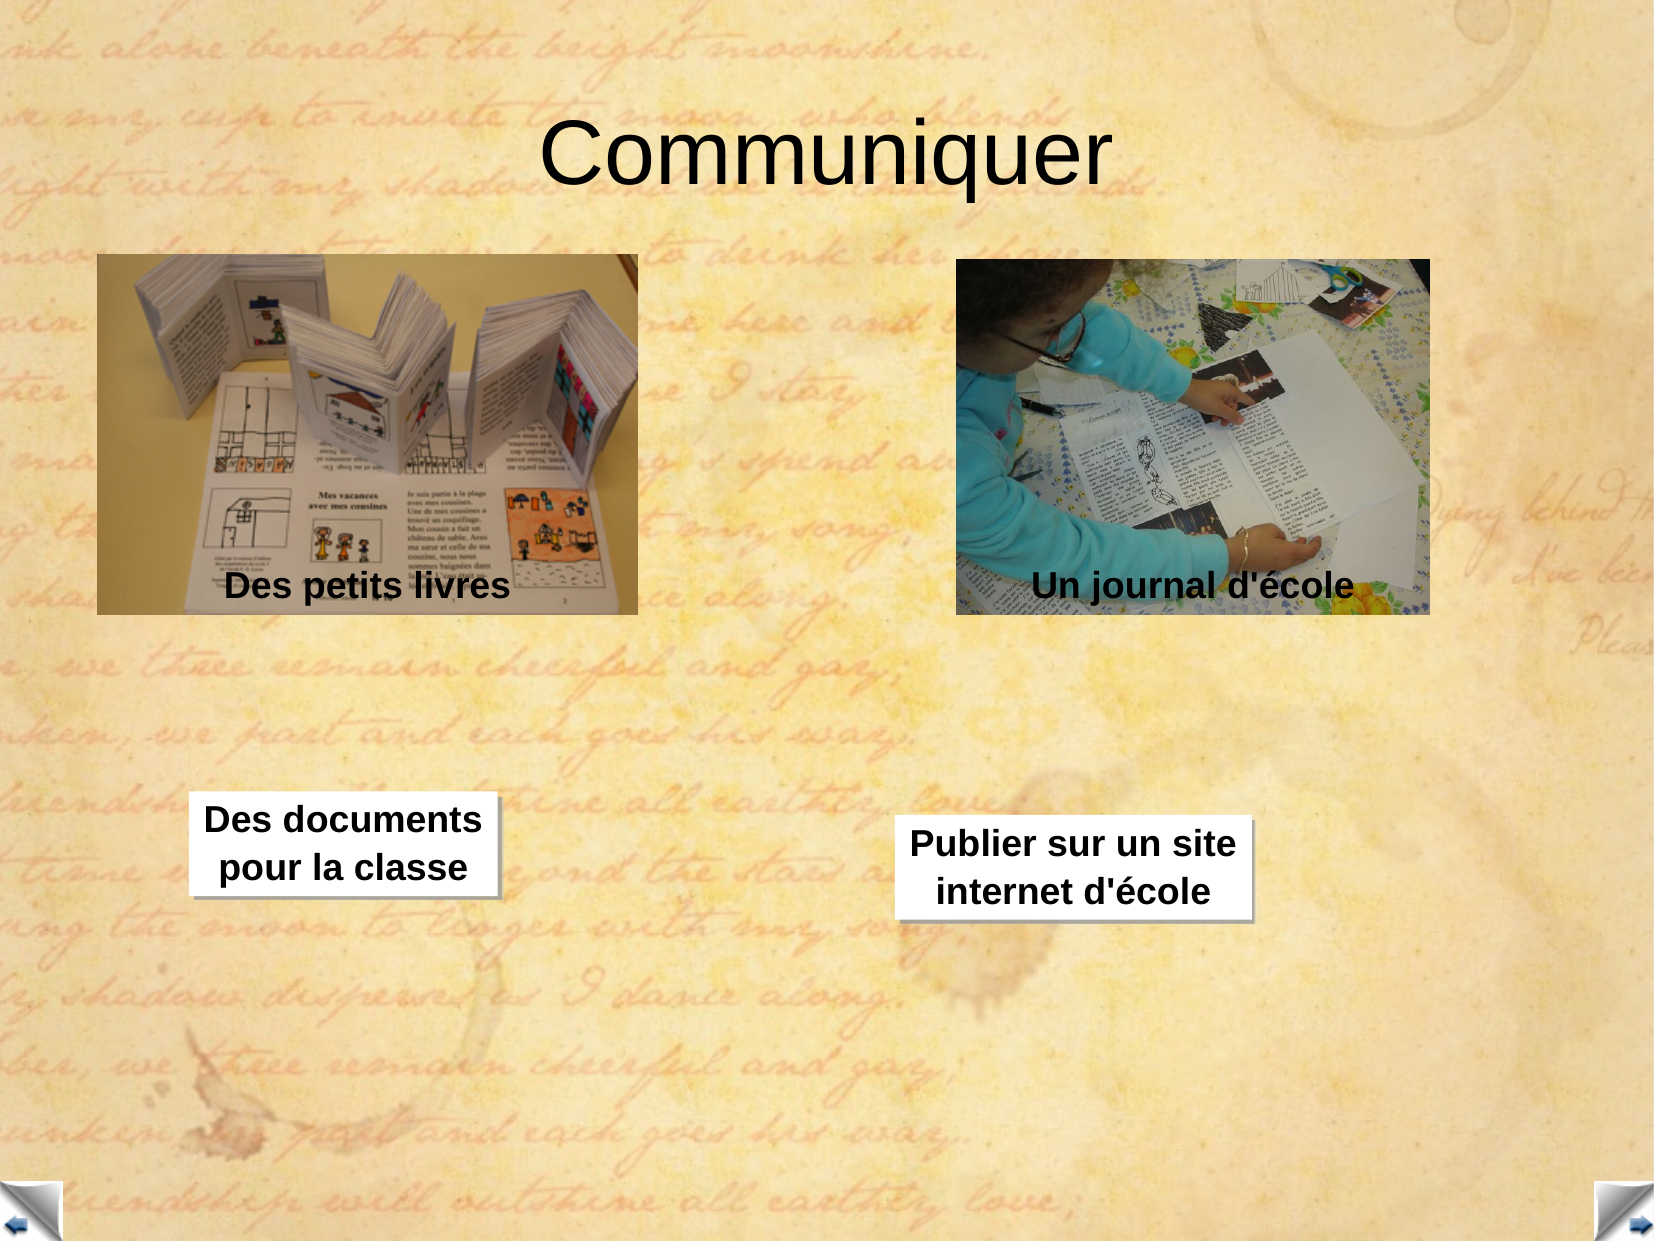

# Communiquer
Des petits livres
Un journal d'école
Des documents
pour la classe
Publier sur un site
internet d'école